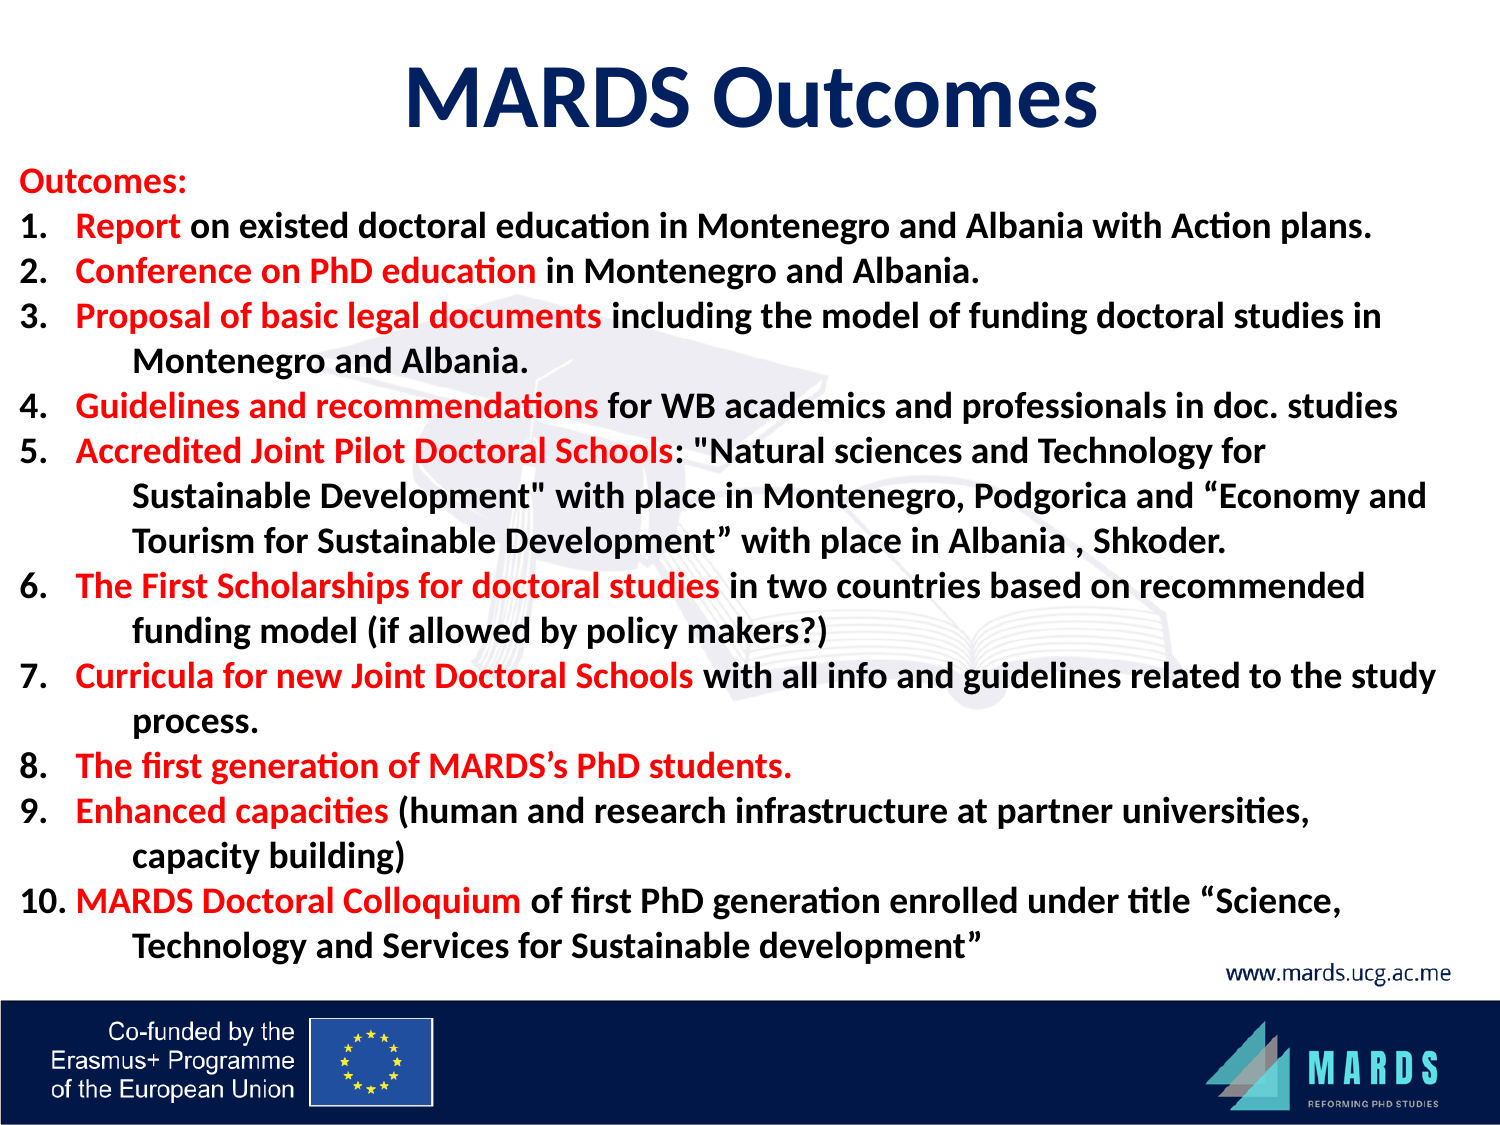

# MARDS Outcomes
Outcomes:
Report on existed doctoral education in Montenegro and Albania with Action plans.
Conference on PhD education in Montenegro and Albania.
Proposal of basic legal documents including the model of funding doctoral studies in Montenegro and Albania.
Guidelines and recommendations for WB academics and professionals in doc. studies
Accredited Joint Pilot Doctoral Schools: "Natural sciences and Technology for Sustainable Development" with place in Montenegro, Podgorica and “Economy and Tourism for Sustainable Development” with place in Albania , Shkoder.
The First Scholarships for doctoral studies in two countries based on recommended funding model (if allowed by policy makers?)
Curricula for new Joint Doctoral Schools with all info and guidelines related to the study process.
The first generation of MARDS’s PhD students.
Enhanced capacities (human and research infrastructure at partner universities, capacity building)
MARDS Doctoral Colloquium of first PhD generation enrolled under title “Science, Technology and Services for Sustainable development”